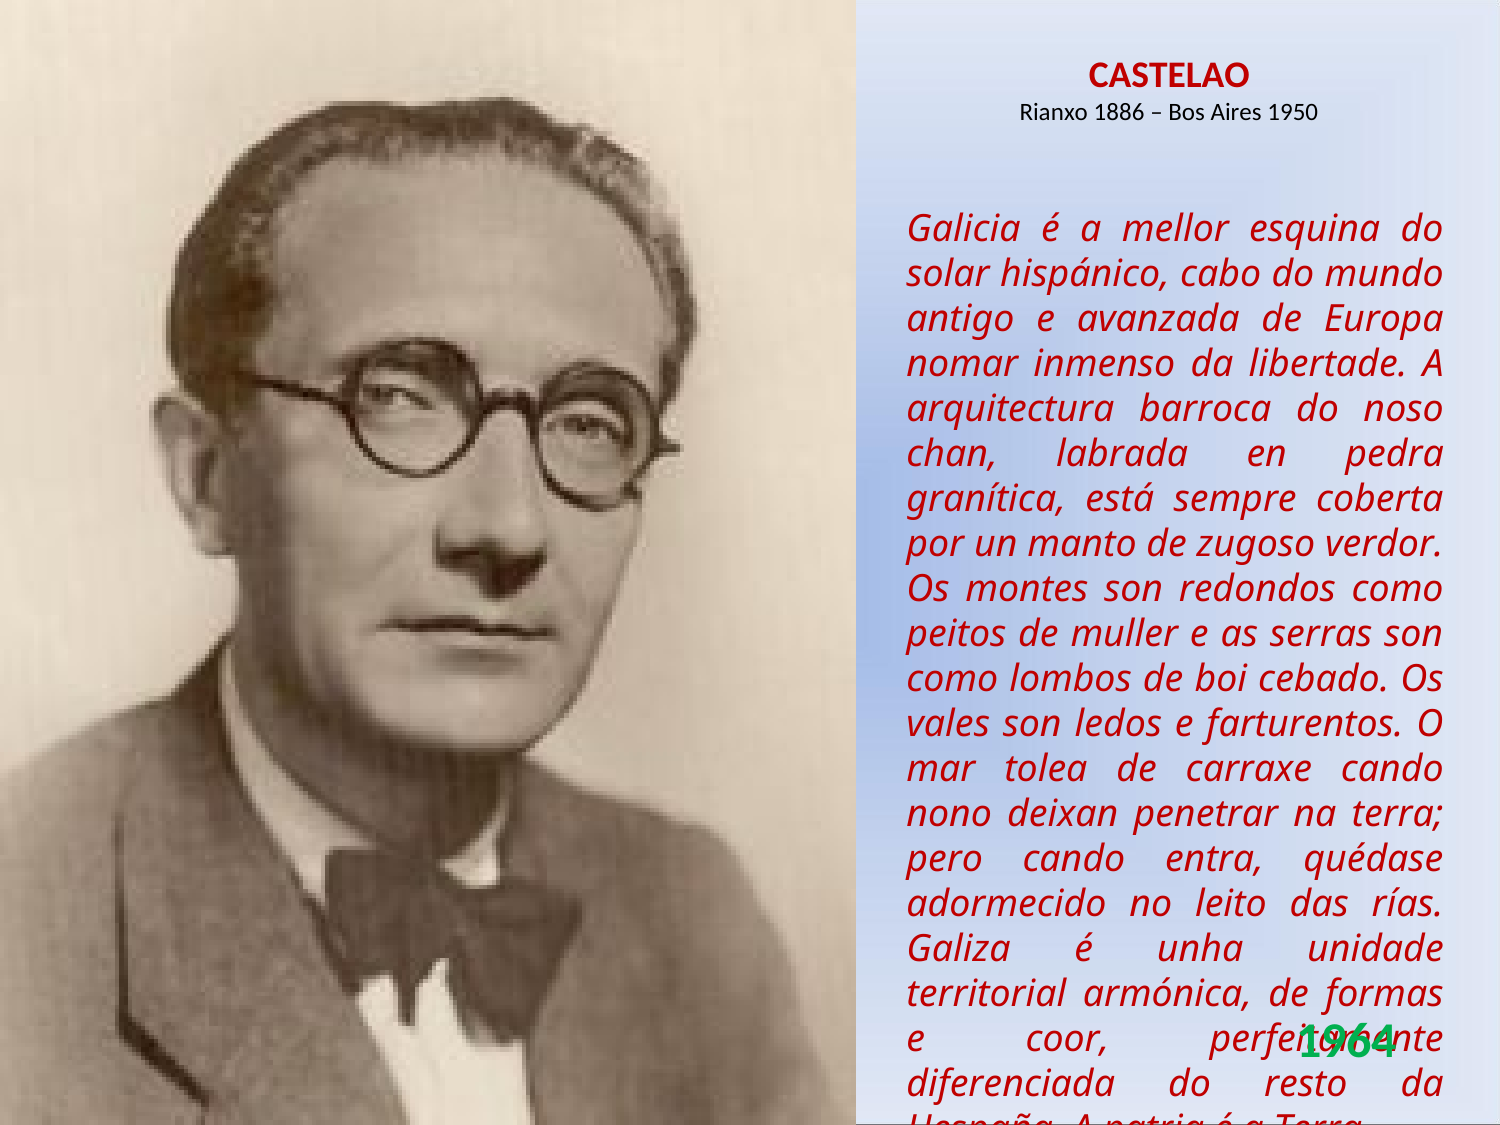

CASTELAO
Rianxo 1886 – Bos Aires 1950
Galicia é a mellor esquina do solar hispánico, cabo do mundo antigo e avanzada de Europa nomar inmenso da libertade. A arquitectura barroca do noso chan, labrada en pedra granítica, está sempre coberta por un manto de zugoso verdor. Os montes son redondos como peitos de muller e as serras son como lombos de boi cebado. Os vales son ledos e farturentos. O mar tolea de carraxe cando nono deixan penetrar na terra; pero cando entra, quédase adormecido no leito das rías. Galiza é unha unidade territorial armónica, de formas e coor, perfeitamente diferenciada do resto da Hespaña. A patria é a Terra...
SEMPRE EN GALIZA
1964